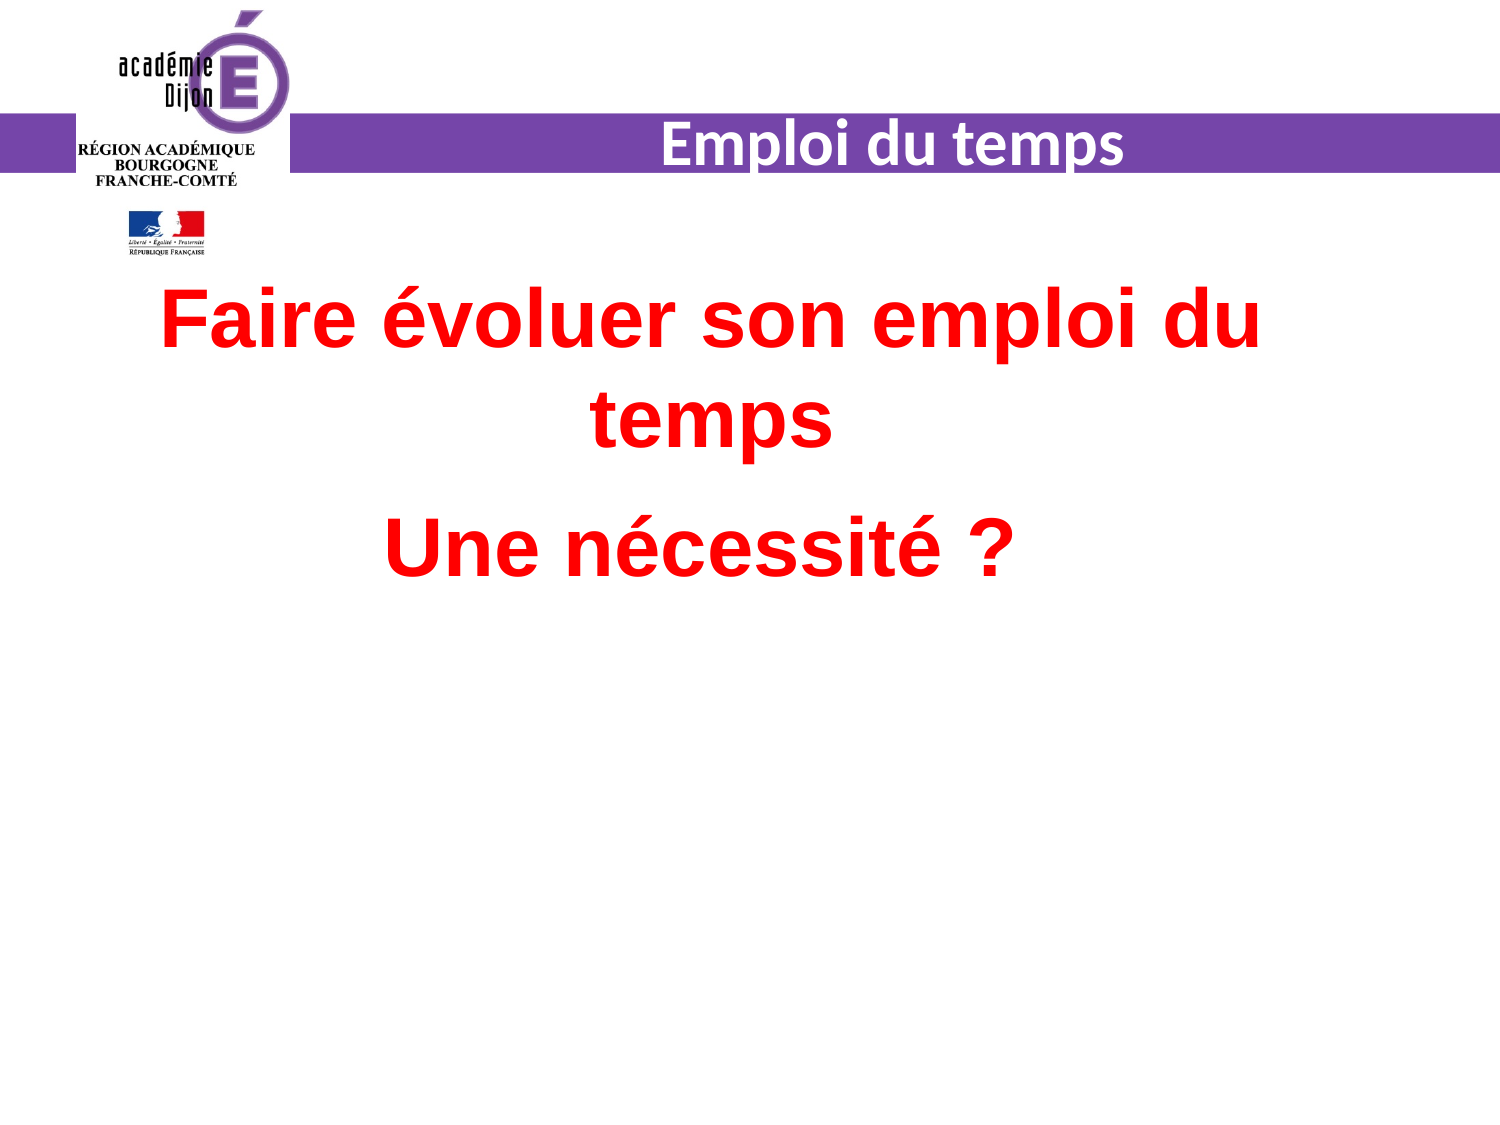

# Emploi du temps
Faire évoluer son emploi du temps
Une nécessité ?